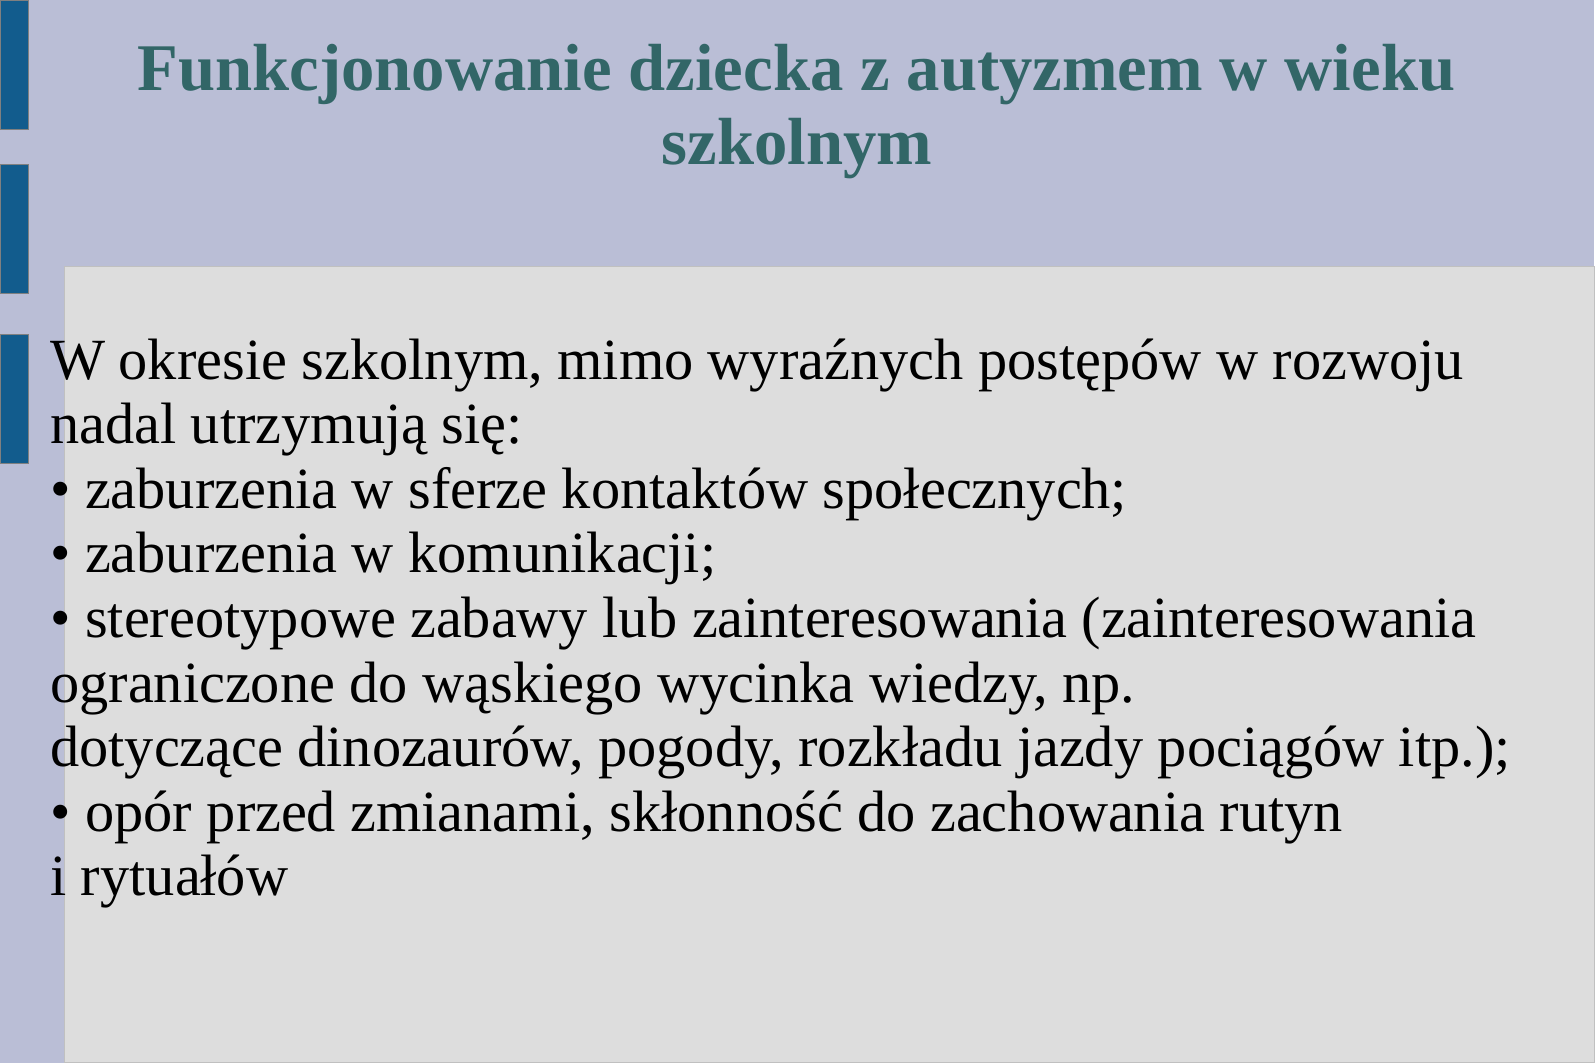

Funkcjonowanie dziecka z autyzmem w wieku
szkolnym
W okresie szkolnym, mimo wyraźnych postępów w rozwoju nadal utrzymują się:
• zaburzenia w sferze kontaktów społecznych;
• zaburzenia w komunikacji;
• stereotypowe zabawy lub zainteresowania (zainteresowania ograniczone do wąskiego wycinka wiedzy, np.
dotyczące dinozaurów, pogody, rozkładu jazdy pociągów itp.);
• opór przed zmianami, skłonność do zachowania rutyn
i rytuałów
#